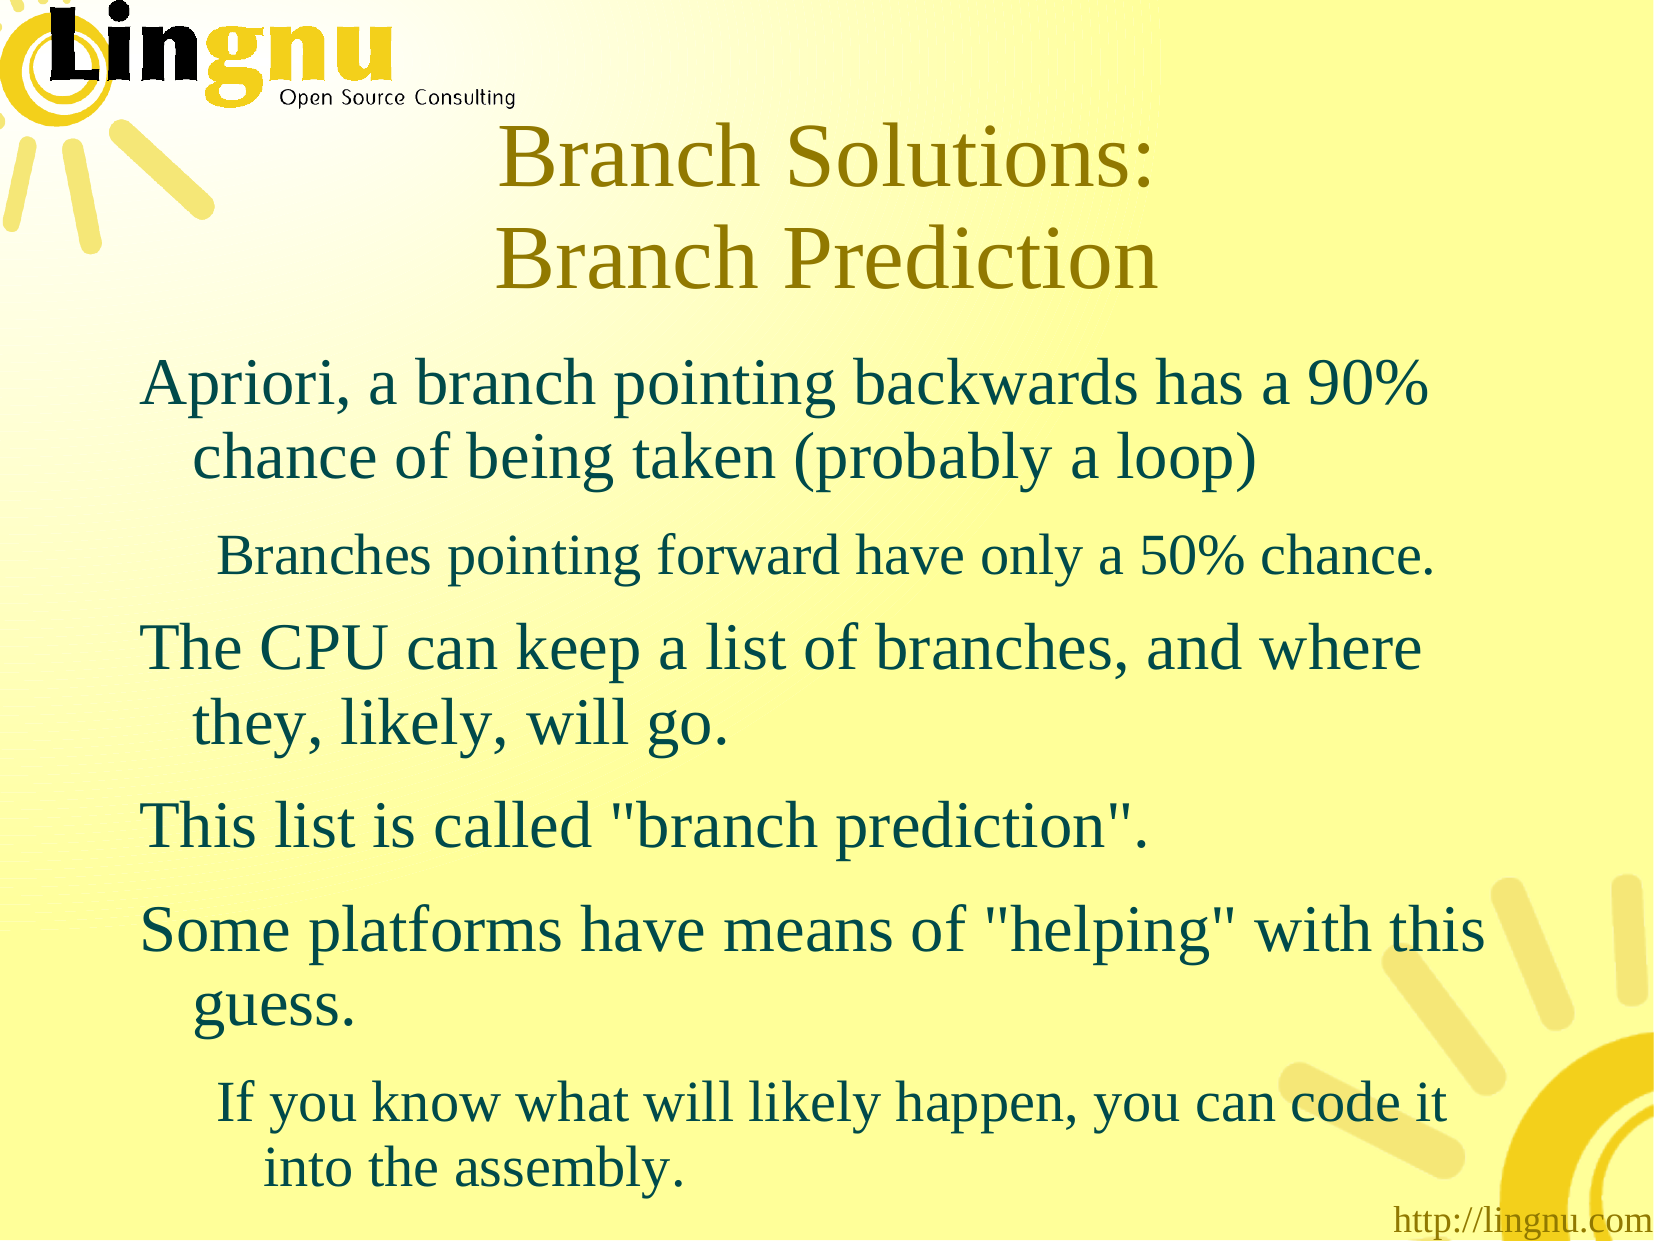

# Branch Solutions: Branch Prediction
Apriori, a branch pointing backwards has a 90% chance of being taken (probably a loop)
Branches pointing forward have only a 50% chance.
The CPU can keep a list of branches, and where they, likely, will go.
This list is called "branch prediction".
Some platforms have means of "helping" with this guess.
If you know what will likely happen, you can code it into the assembly.